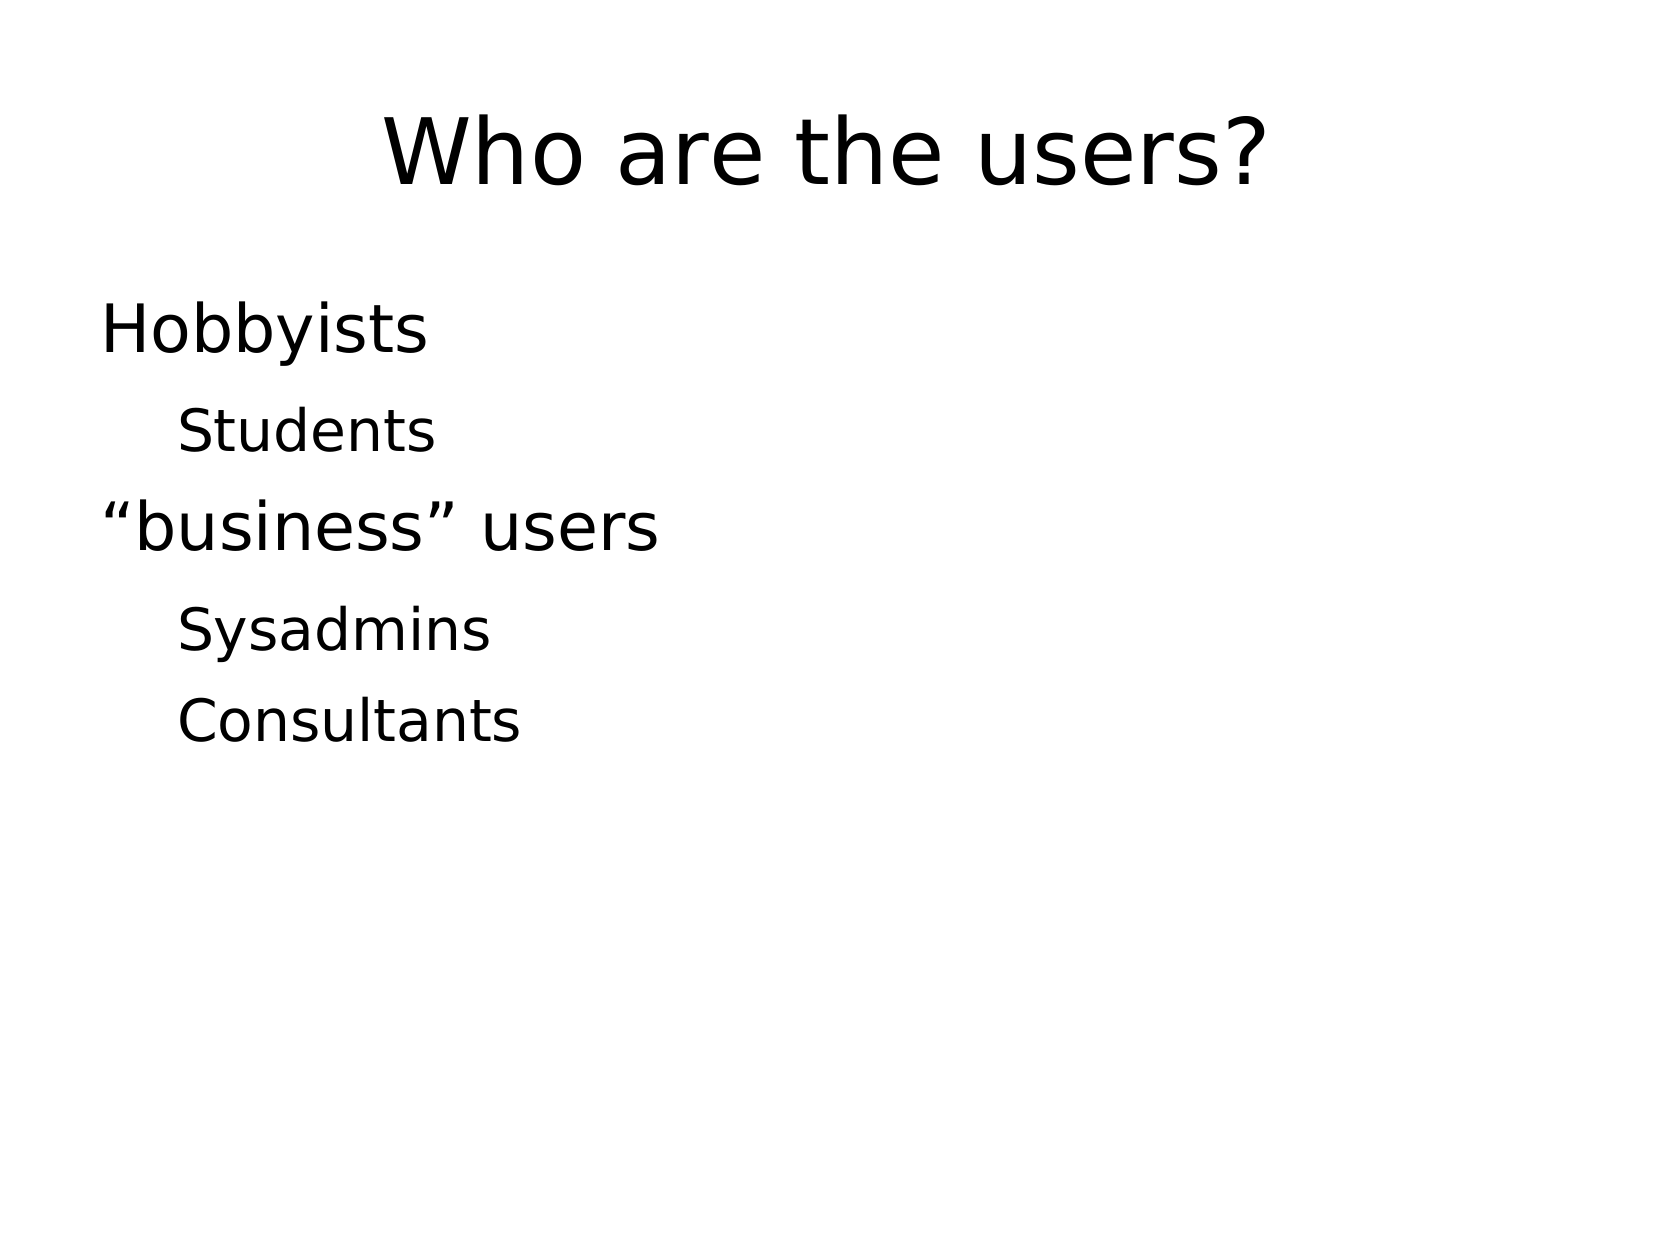

# Who are the users?
Hobbyists
Students
“business” users
Sysadmins
Consultants